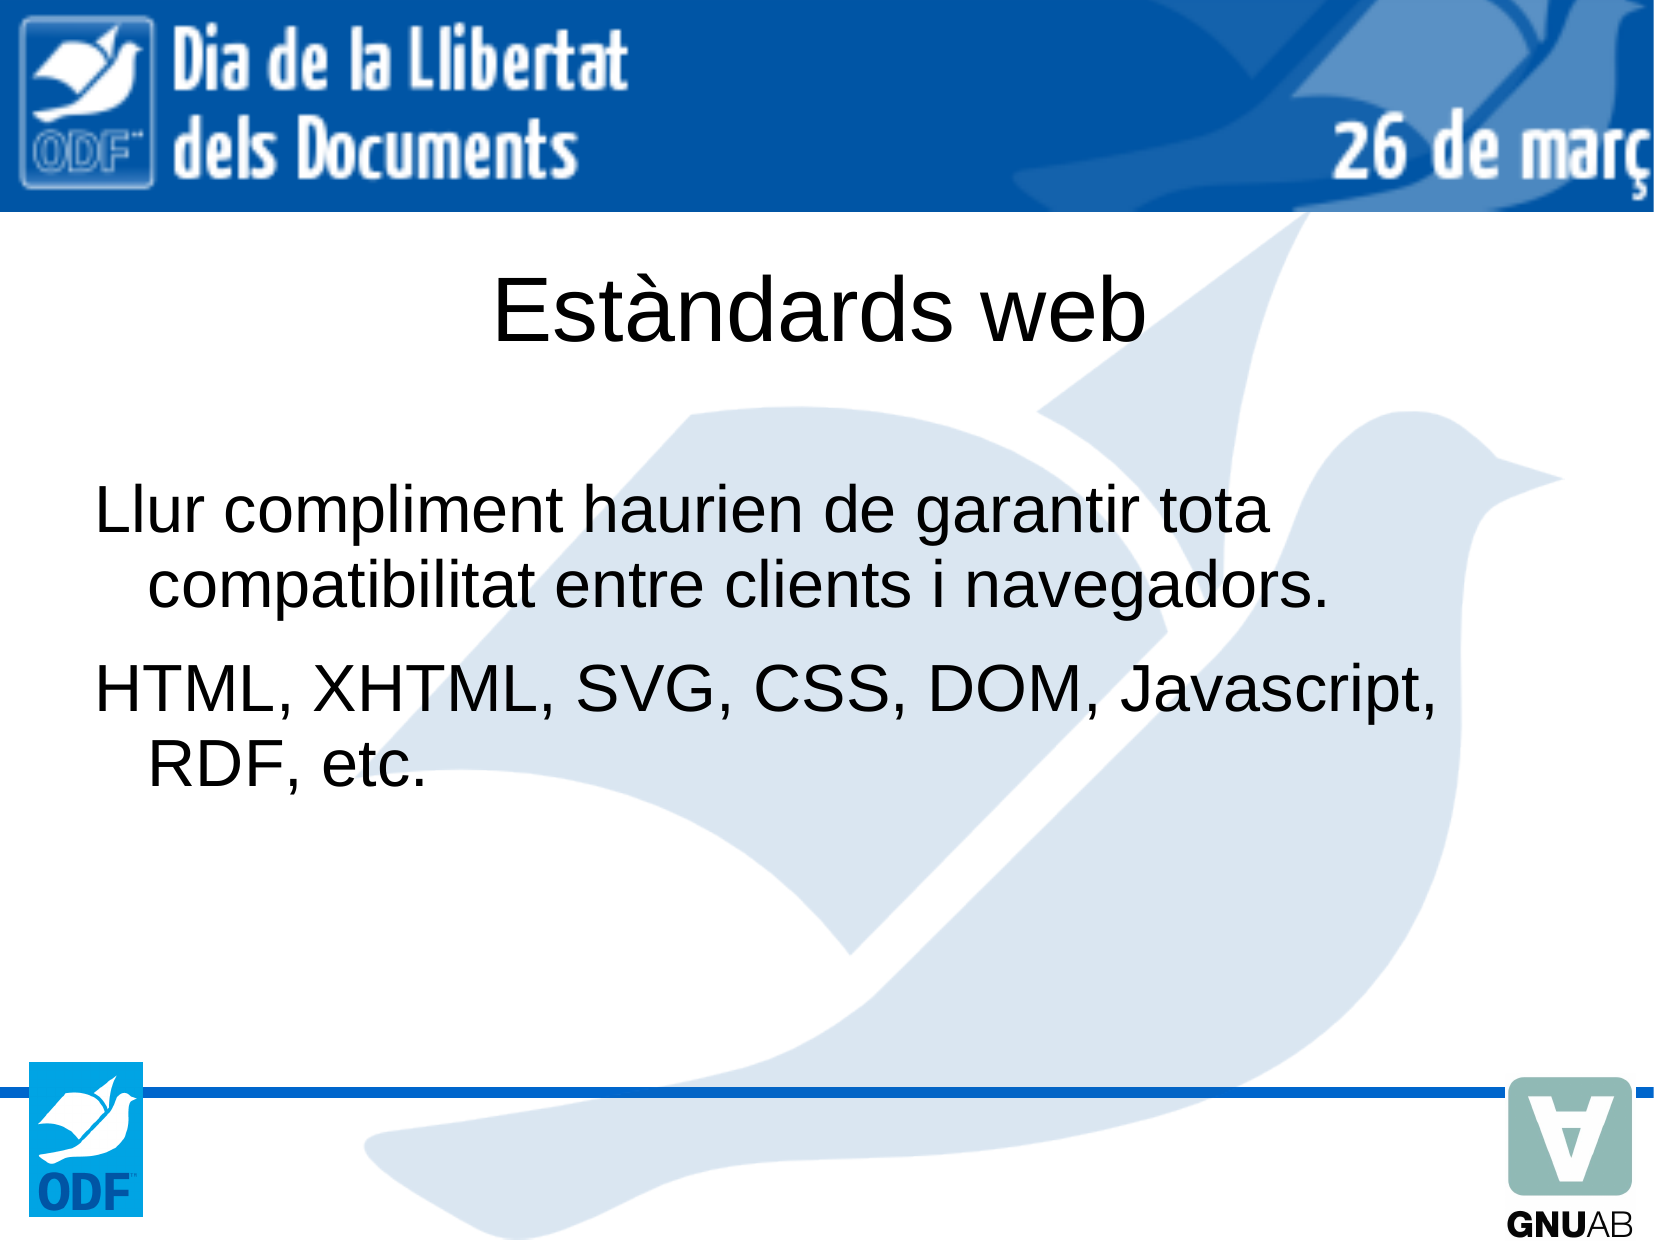

# Estàndards web
Llur compliment haurien de garantir tota compatibilitat entre clients i navegadors.
HTML, XHTML, SVG, CSS, DOM, Javascript, RDF, etc.